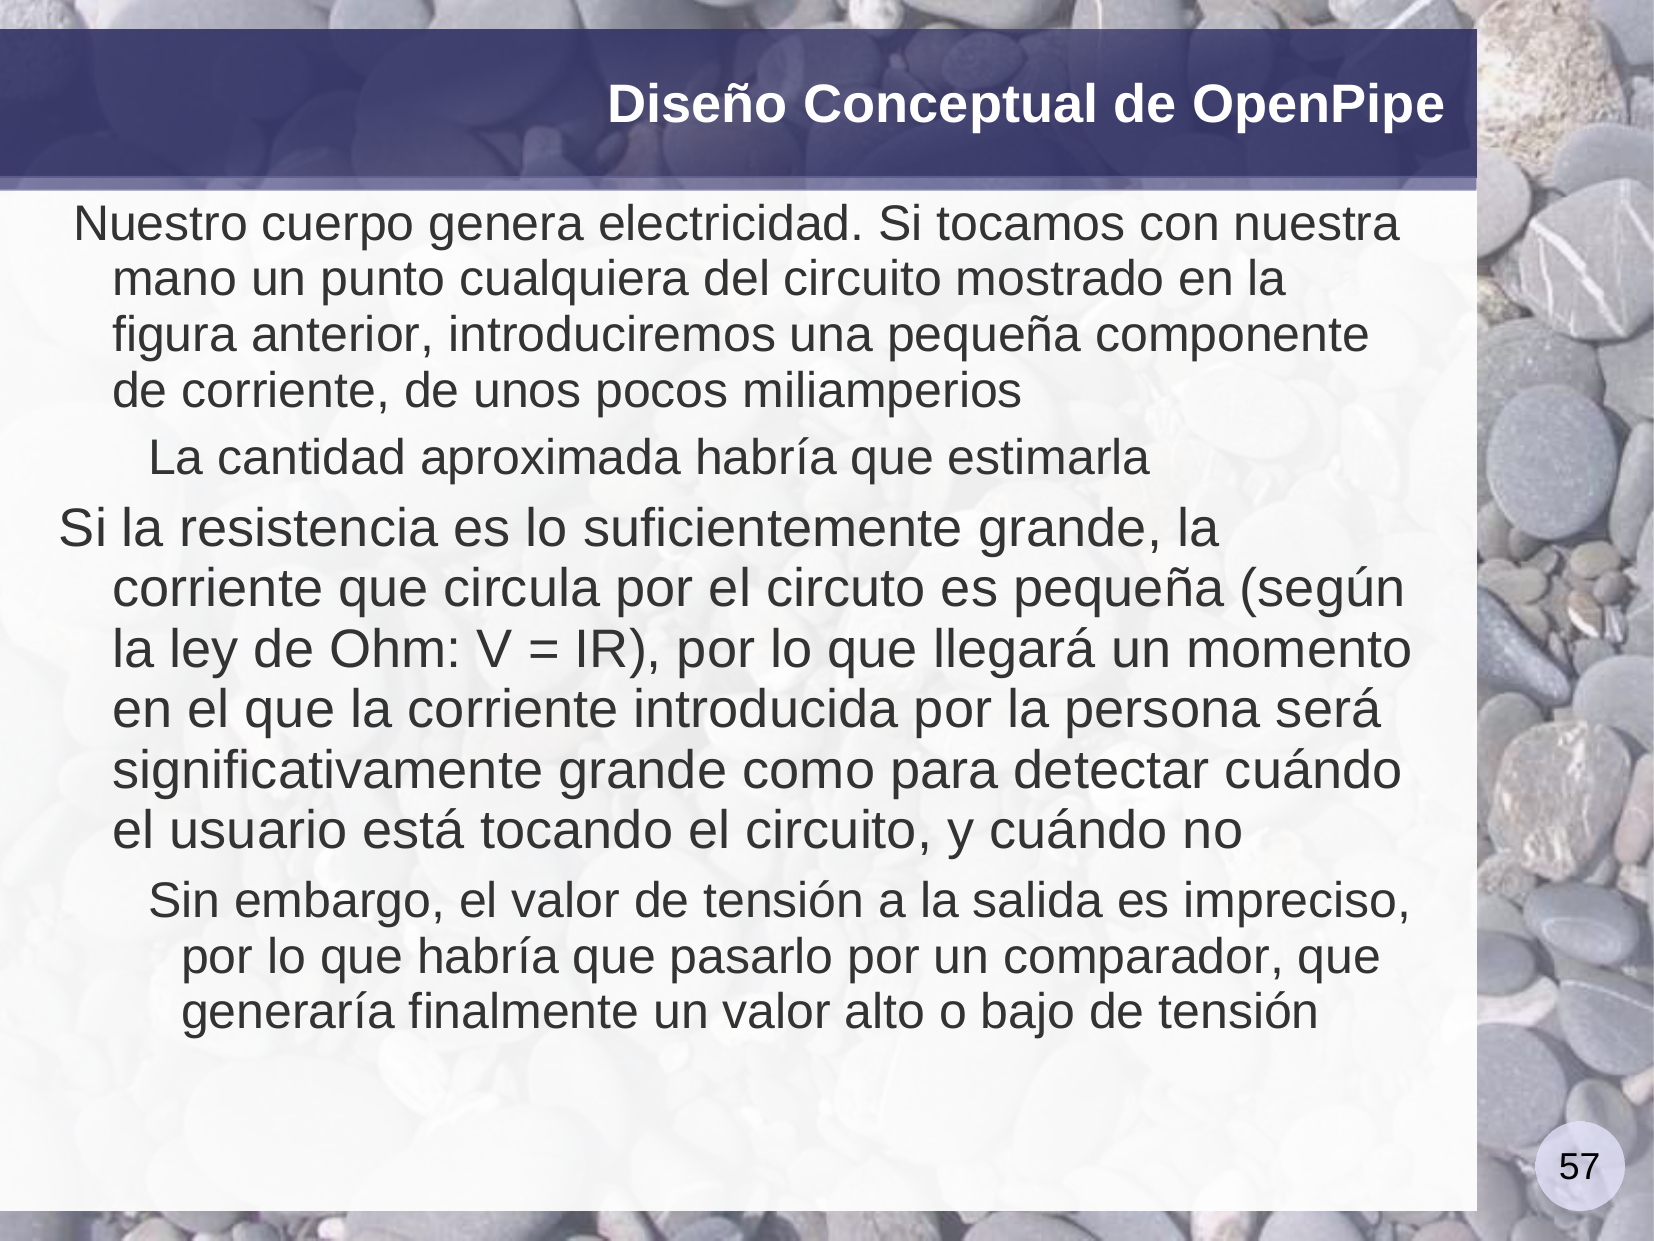

# Diseño Conceptual de OpenPipe
 Nuestro cuerpo genera electricidad. Si tocamos con nuestra mano un punto cualquiera del circuito mostrado en la figura anterior, introduciremos una pequeña componente de corriente, de unos pocos miliamperios
 La cantidad aproximada habría que estimarla
Si la resistencia es lo suficientemente grande, la corriente que circula por el circuto es pequeña (según la ley de Ohm: V = IR), por lo que llegará un momento en el que la corriente introducida por la persona será significativamente grande como para detectar cuándo el usuario está tocando el circuito, y cuándo no
 Sin embargo, el valor de tensión a la salida es impreciso, por lo que habría que pasarlo por un comparador, que generaría finalmente un valor alto o bajo de tensión